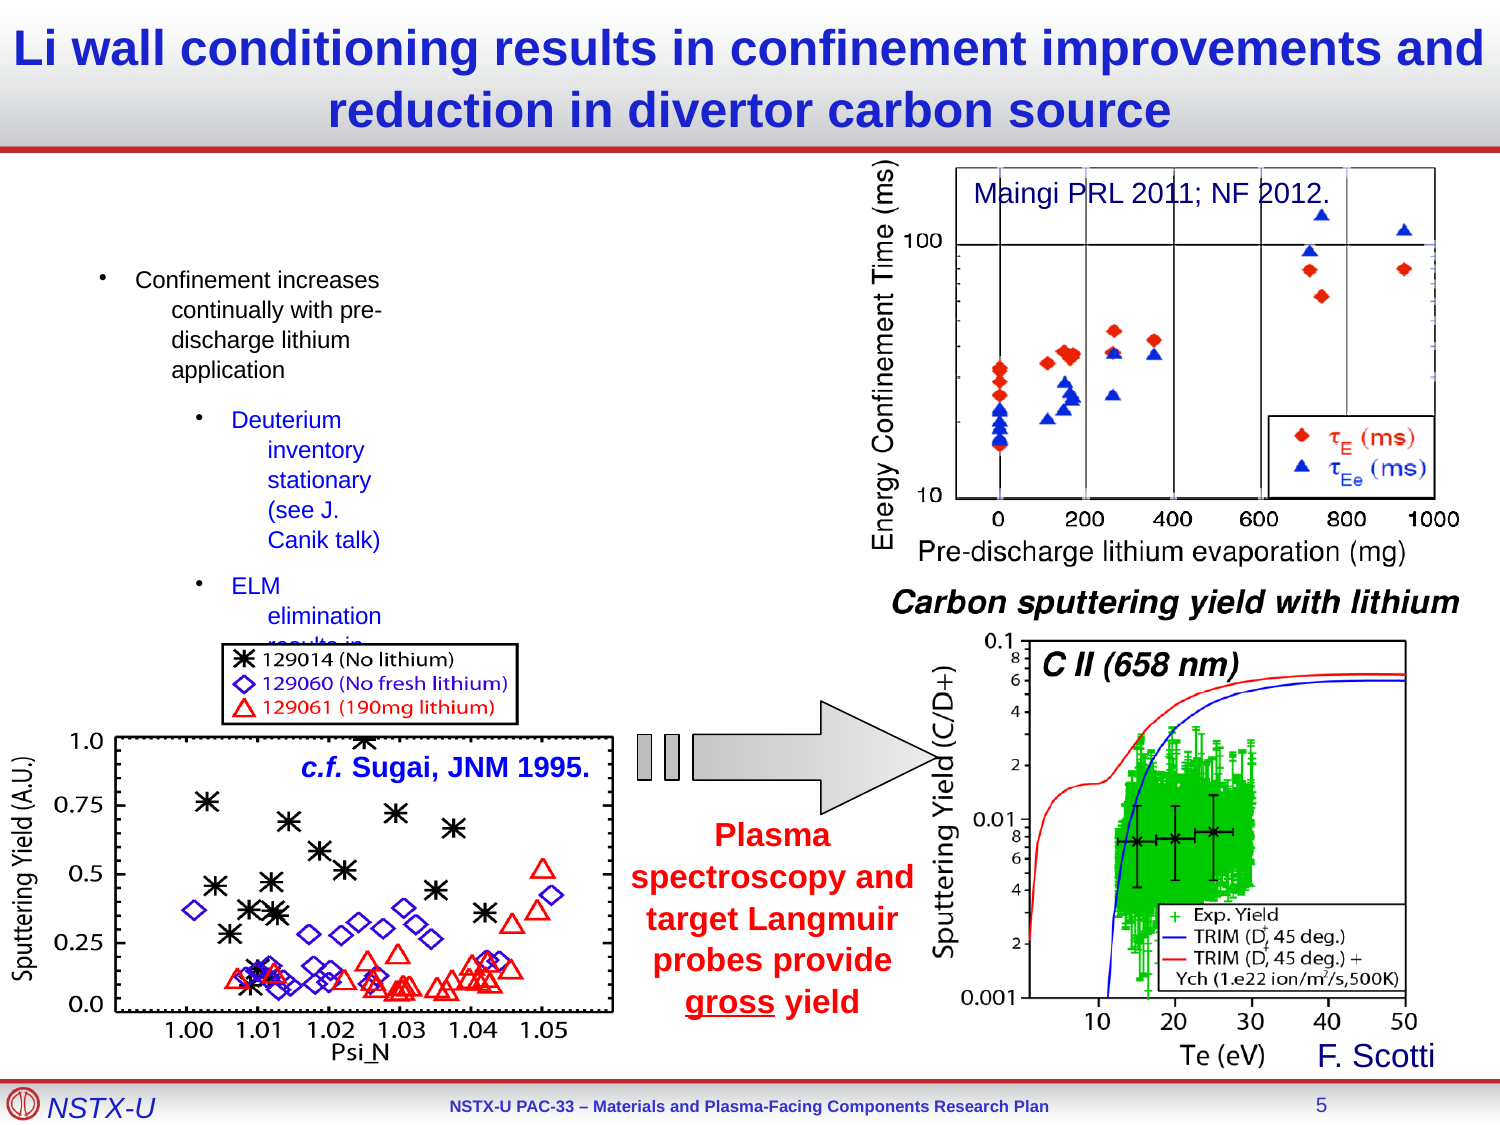

# Li wall conditioning results in confinement improvements and reduction in divertor carbon source
Maingi PRL 2011; NF 2012.
Confinement increases continually with pre-discharge lithium application
Deuterium inventory stationary (see J. Canik talk)
ELM elimination results in core carbon accumulation (see J. Canik talk)
Carbon influx in divertor reduced after application of lithium conditioning
c.f. Sugai, JNM 1995.
Plasma spectroscopy and target Langmuir probes provide gross yield
F. Scotti
4